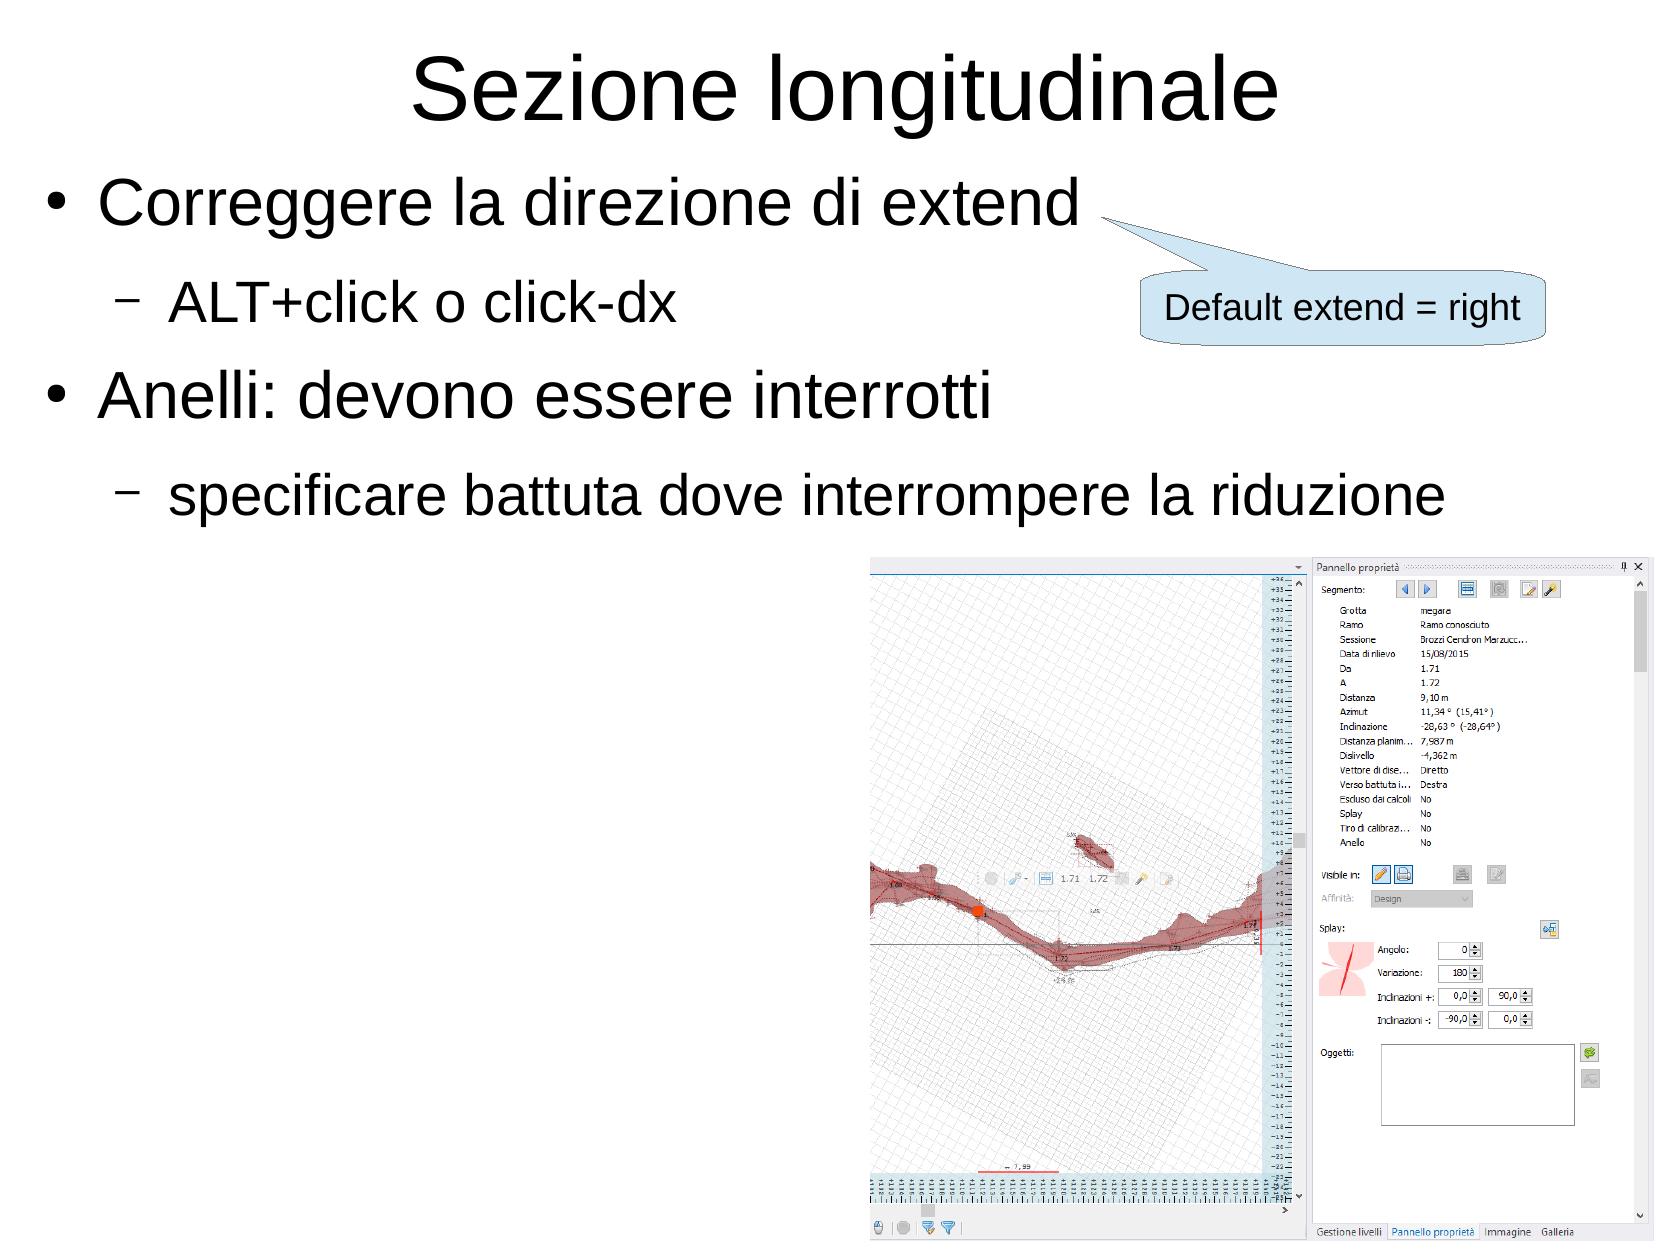

# Sezione longitudinale
Correggere la direzione di extend
ALT+click o click-dx
Anelli: devono essere interrotti
specificare battuta dove interrompere la riduzione
Default extend = right